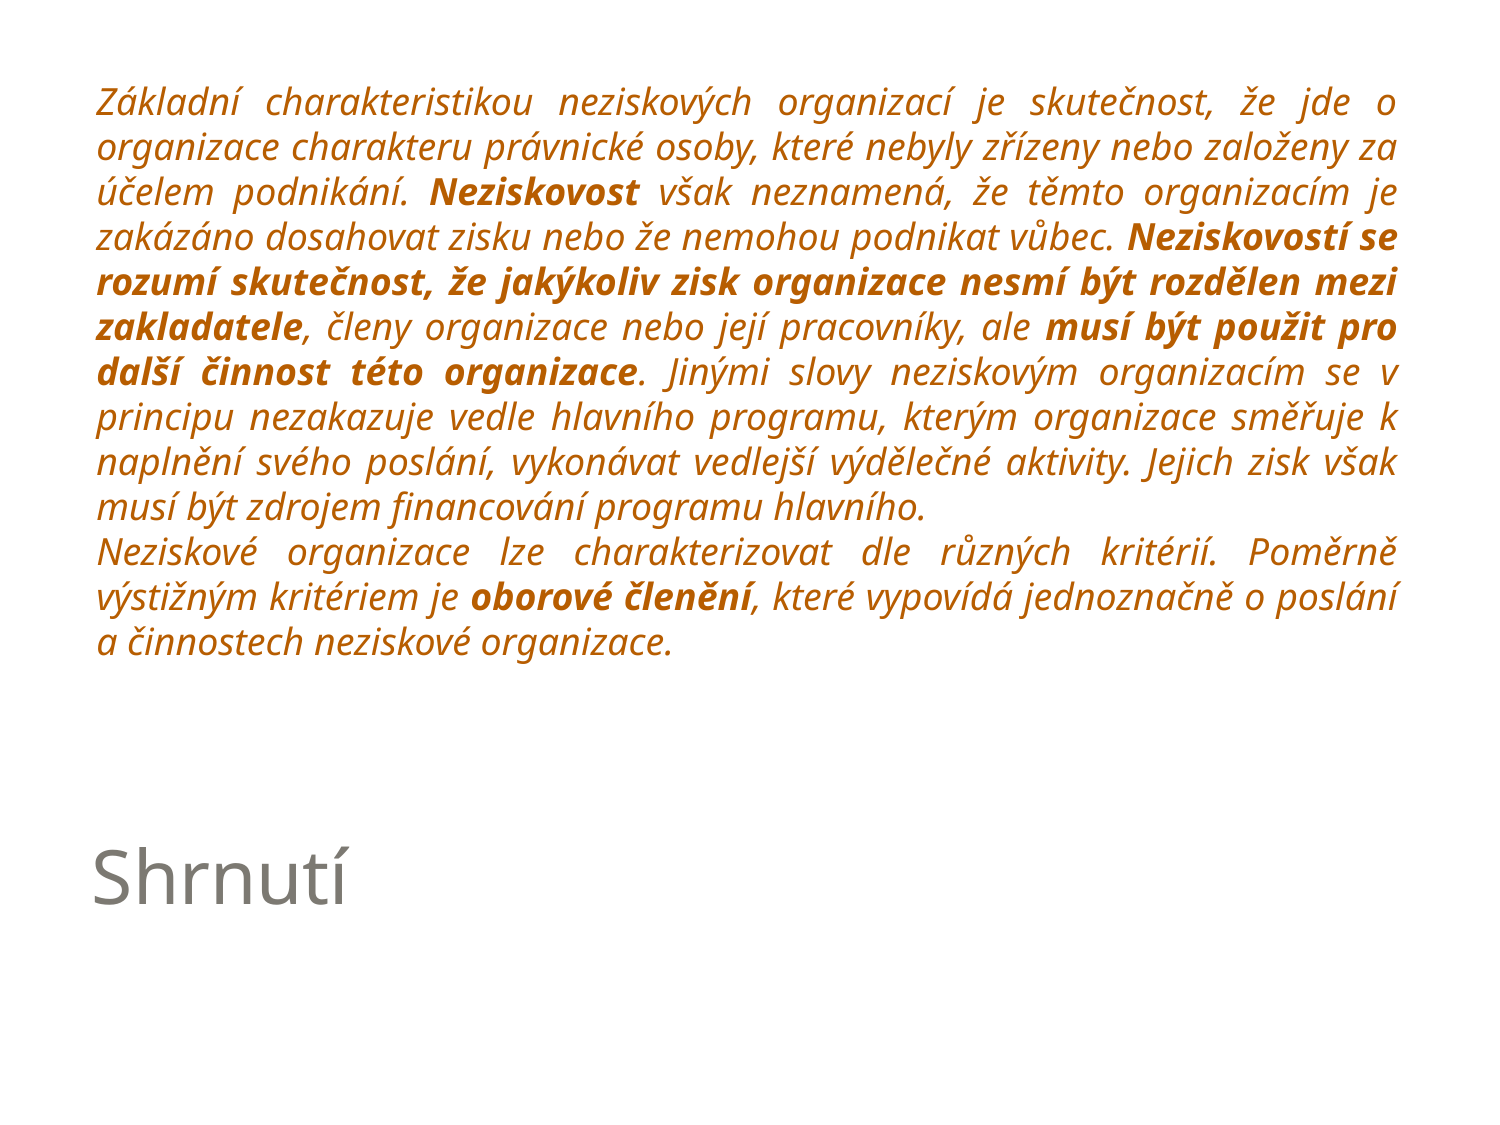

Základní charakteristikou neziskových organizací je skutečnost, že jde o organizace charakteru právnické osoby, které nebyly zřízeny nebo založeny za účelem podnikání. Neziskovost však neznamená, že těmto organizacím je zakázáno dosahovat zisku nebo že nemohou podnikat vůbec. Neziskovostí se rozumí skutečnost, že jakýkoliv zisk organizace nesmí být rozdělen mezi zakladatele, členy organizace nebo její pracovníky, ale musí být použit pro další činnost této organizace. Jinými slovy neziskovým organizacím se v principu nezakazuje vedle hlavního programu, kterým organizace směřuje k naplnění svého poslání, vykonávat vedlejší výdělečné aktivity. Jejich zisk však musí být zdrojem financování programu hlavního.
Neziskové organizace lze charakterizovat dle různých kritérií. Poměrně výstižným kritériem je oborové členění, které vypovídá jednoznačně o poslání a činnostech neziskové organizace.
# Shrnutí